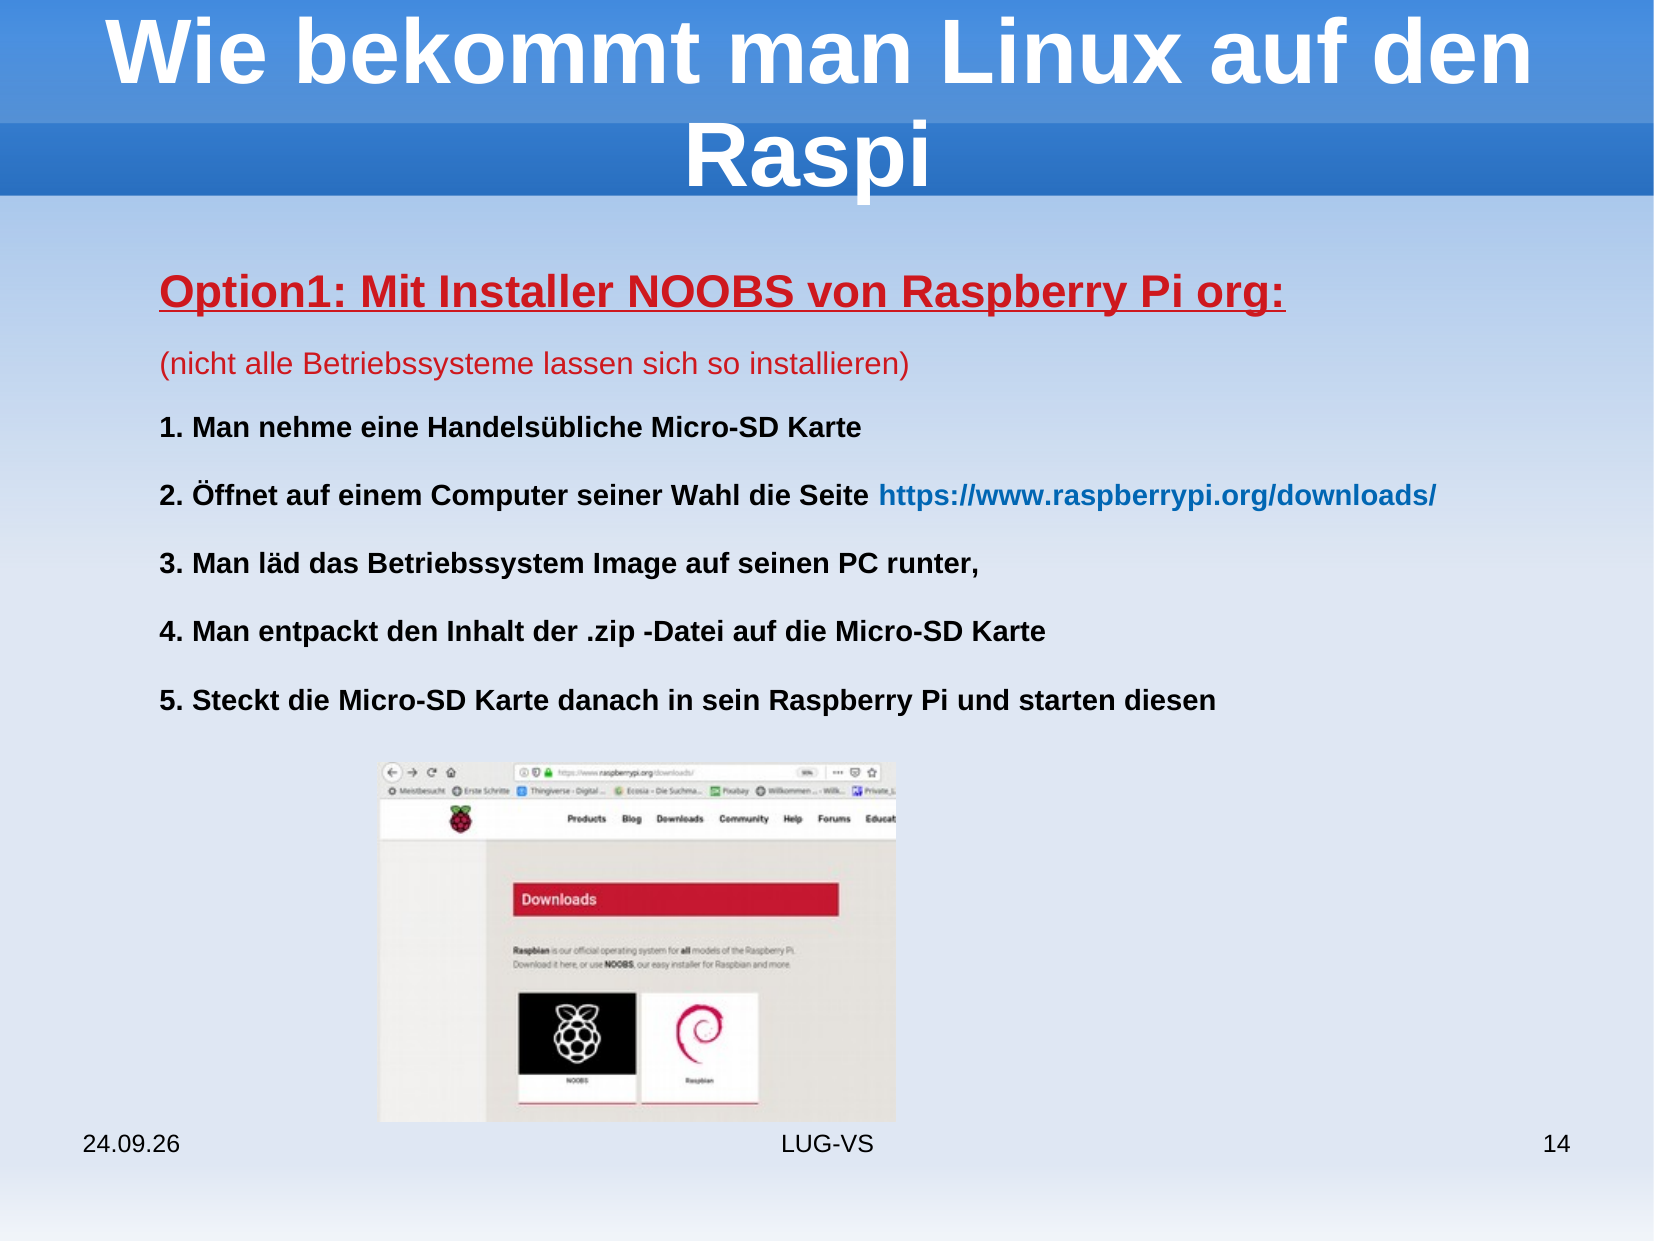

# Wie bekommt man Linux auf den Raspi
Option1: Mit Installer NOOBS von Raspberry Pi org:
(nicht alle Betriebssysteme lassen sich so installieren)
1. Man nehme eine Handelsübliche Micro-SD Karte
2. Öffnet auf einem Computer seiner Wahl die Seite https://www.raspberrypi.org/downloads/
3. Man läd das Betriebssystem Image auf seinen PC runter,
4. Man entpackt den Inhalt der .zip -Datei auf die Micro-SD Karte
5. Steckt die Micro-SD Karte danach in sein Raspberry Pi und starten diesen
LUG-VS
14